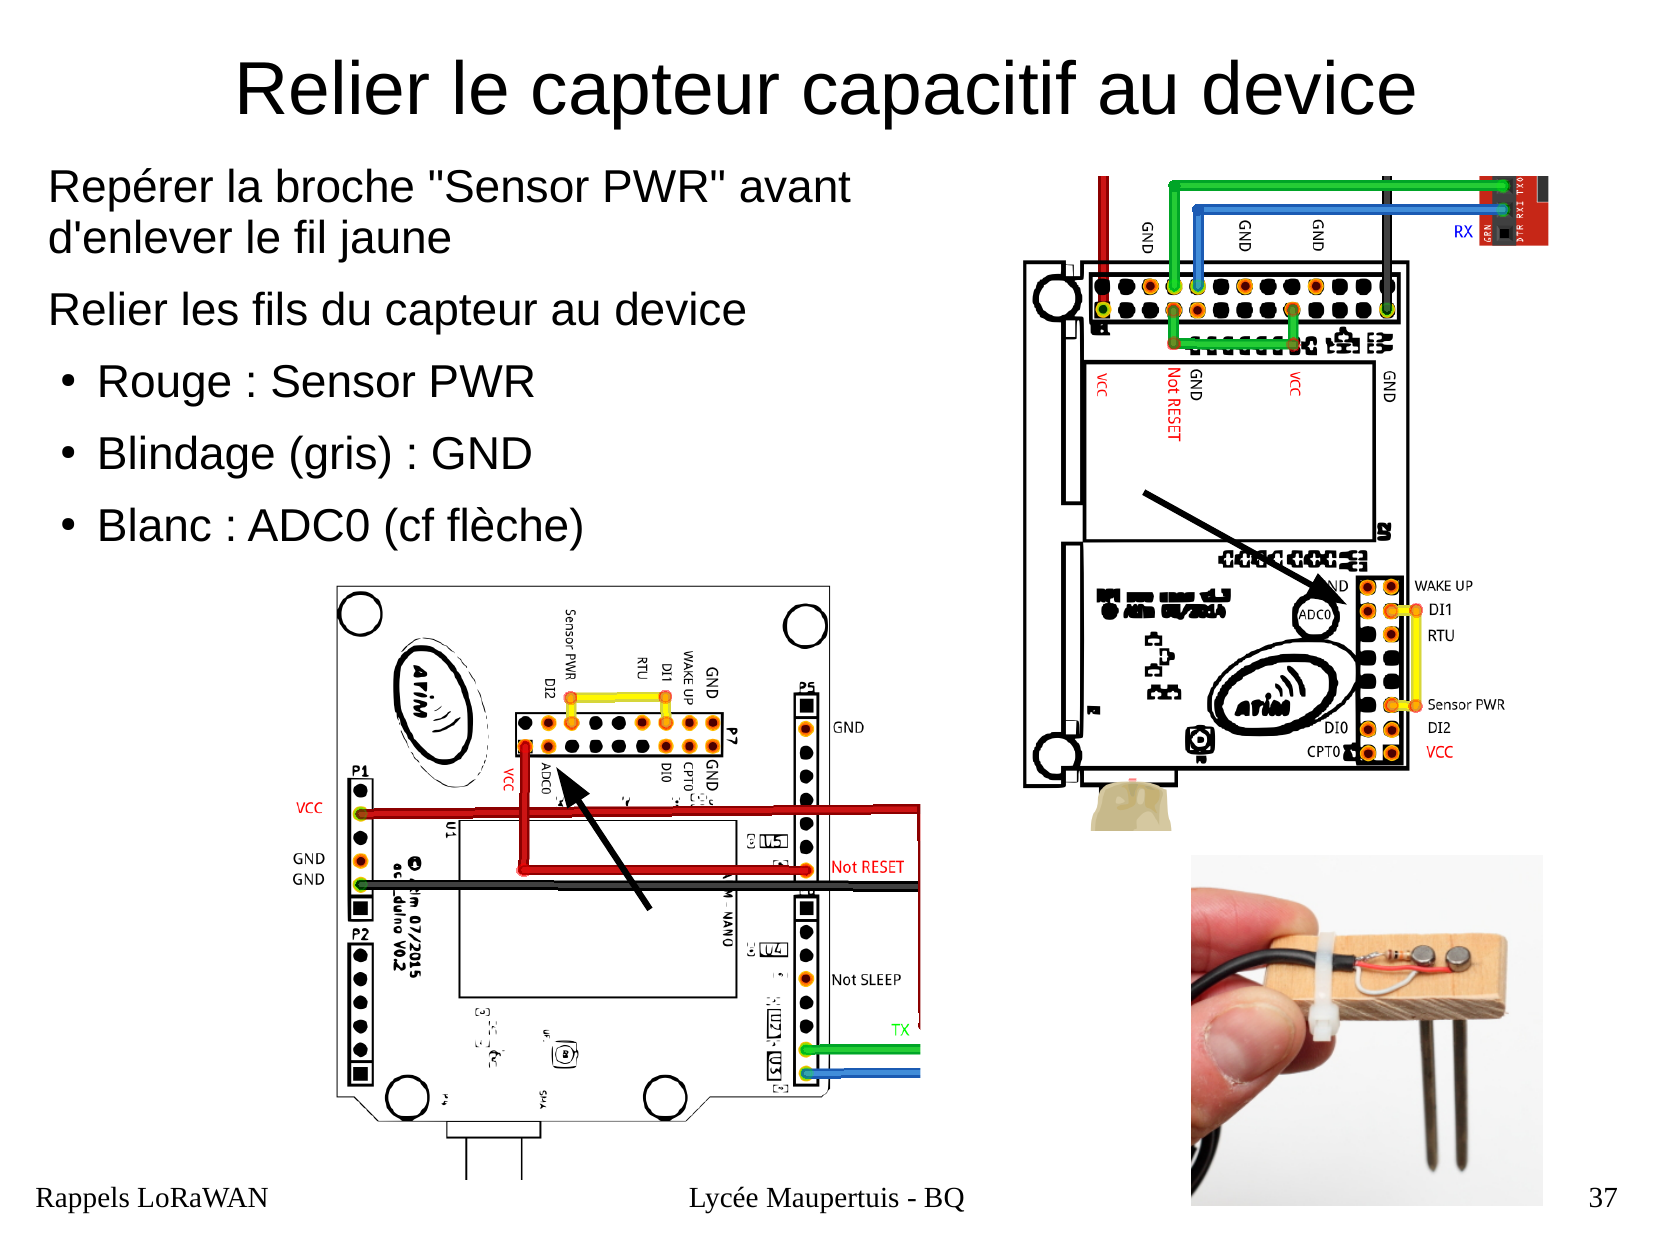

# Relier le capteur capacitif au device
Repérer la broche "Sensor PWR" avant d'enlever le fil jaune
Relier les fils du capteur au device
Rouge : Sensor PWR
Blindage (gris) : GND
Blanc : ADC0 (cf flèche)
Rappels LoRaWAN
Lycée Maupertuis - BQ
37